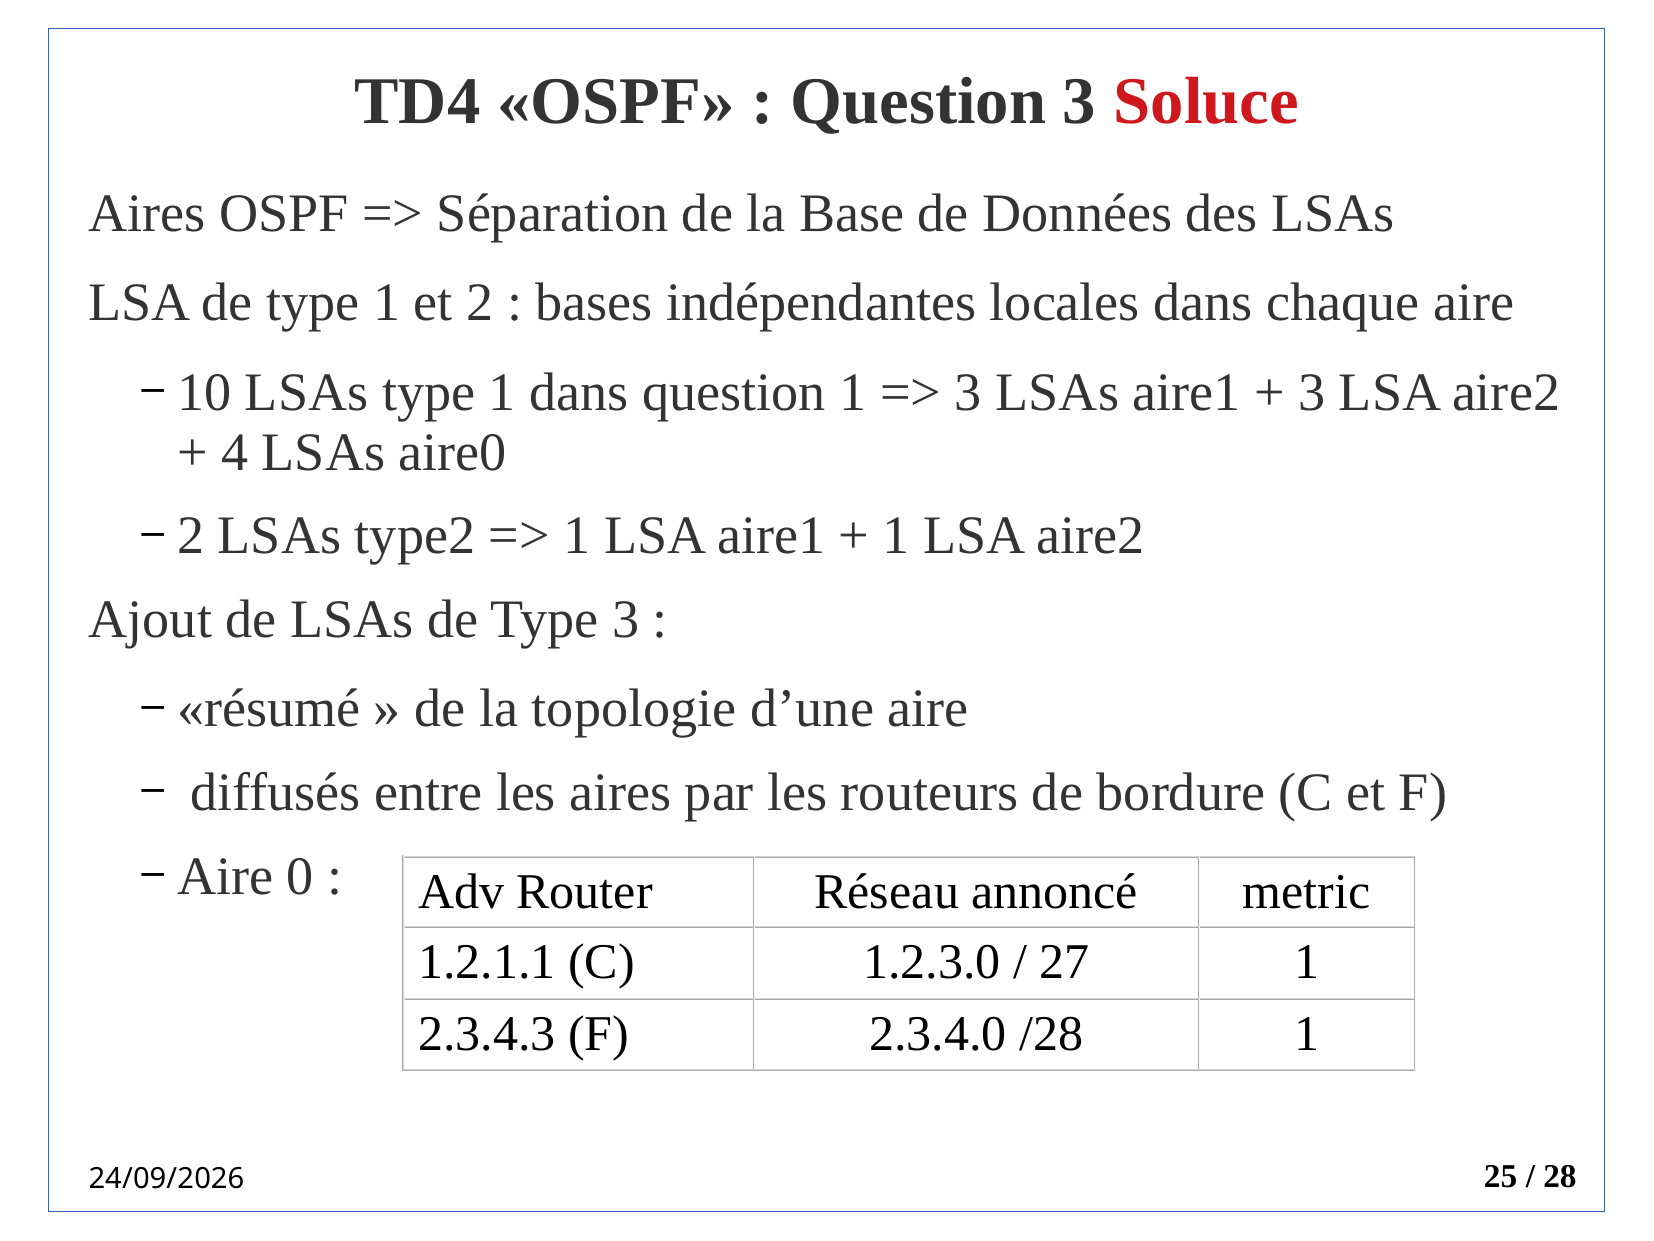

# TD4 «OSPF» : Question 3 Soluce
Aires OSPF => Séparation de la Base de Données des LSAs
LSA de type 1 et 2 : bases indépendantes locales dans chaque aire
10 LSAs type 1 dans question 1 => 3 LSAs aire1 + 3 LSA aire2 + 4 LSAs aire0
2 LSAs type2 => 1 LSA aire1 + 1 LSA aire2
Ajout de LSAs de Type 3 :
«résumé » de la topologie d’une aire
 diffusés entre les aires par les routeurs de bordure (C et F)
Aire 0 :
| |
| --- |
| Adv Router | Réseau annoncé | metric |
| --- | --- | --- |
| 1.2.1.1 (C) | 1.2.3.0 / 27 | 1 |
| 2.3.4.3 (F) | 2.3.4.0 /28 | 1 |
25